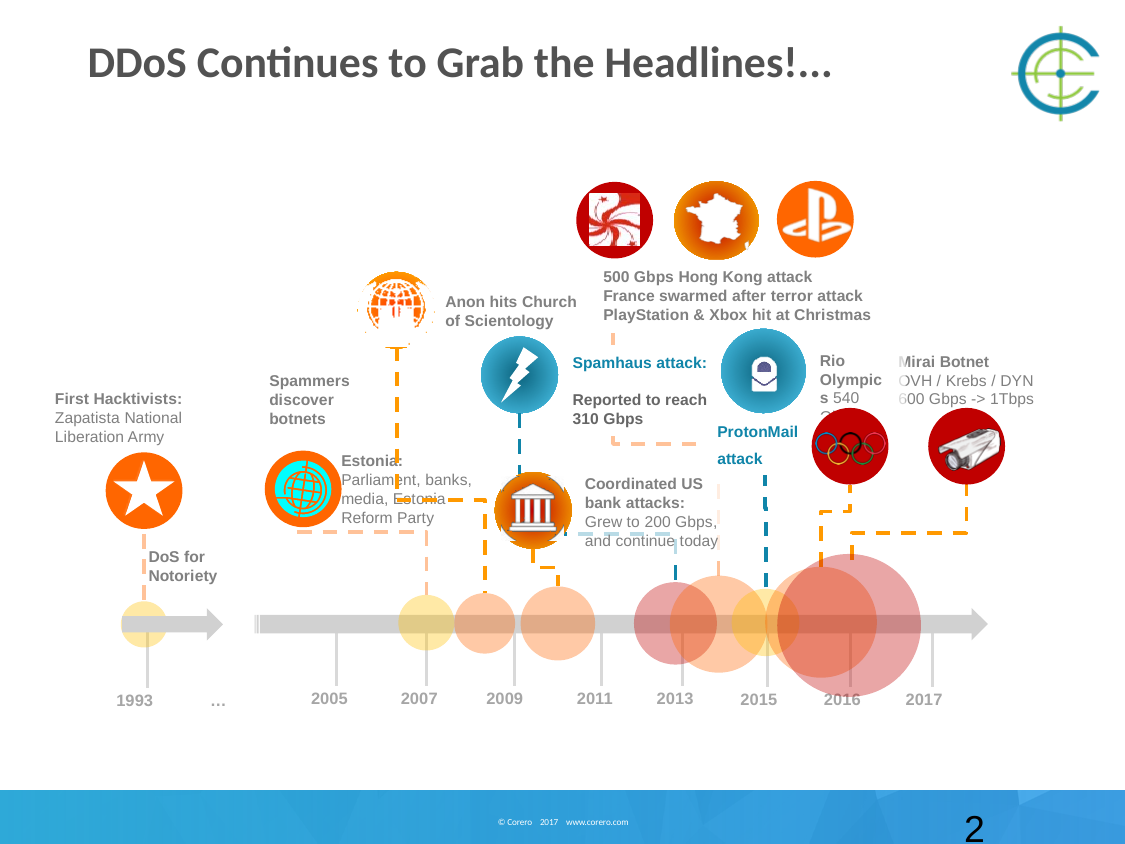

# DDoS Continues to Grab the Headlines!...
500 Gbps Hong Kong attack
France swarmed after terror attack
PlayStation & Xbox hit at Christmas
Anon hits Church
of Scientology
Rio
Olympics 540 Gbps
Mirai Botnet
OVH / Krebs / DYN
600 Gbps -> 1Tbps
Spamhaus attack:
Reported to reach 310 Gbps
Spammers discover
botnets
First Hacktivists:
Zapatista National Liberation Army
ProtonMail
attack
Estonia: Parliament, banks, media, Estonia Reform Party
Coordinated US bank attacks:
Grew to 200 Gbps,
and continue today
DoS for
Notoriety
2005
2007
2009
2011
2013
2015
2016
2017
1993
…